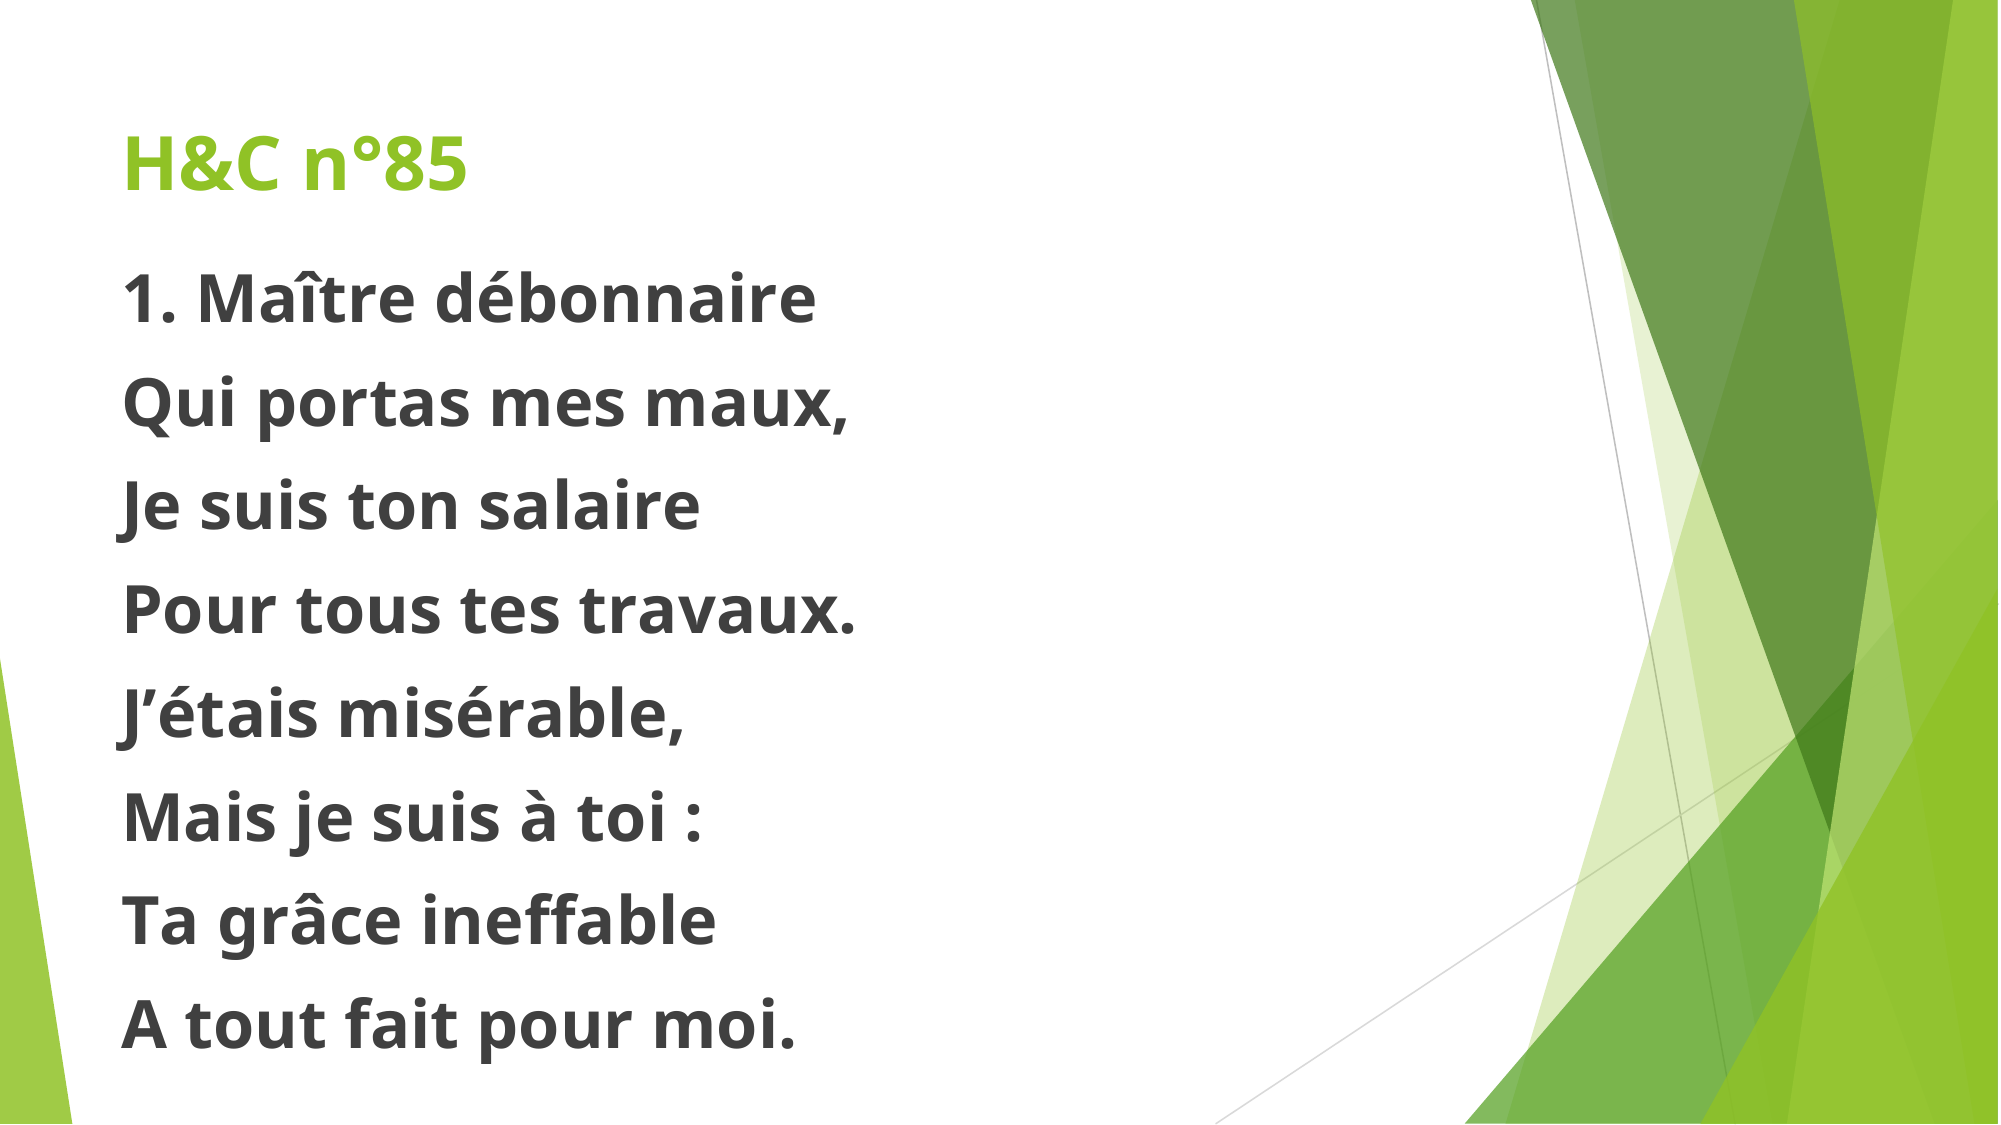

H&C n°85
1. Maître débonnaire
Qui portas mes maux,
Je suis ton salaire
Pour tous tes travaux.
J’étais misérable,
Mais je suis à toi :
Ta grâce ineffable
A tout fait pour moi.